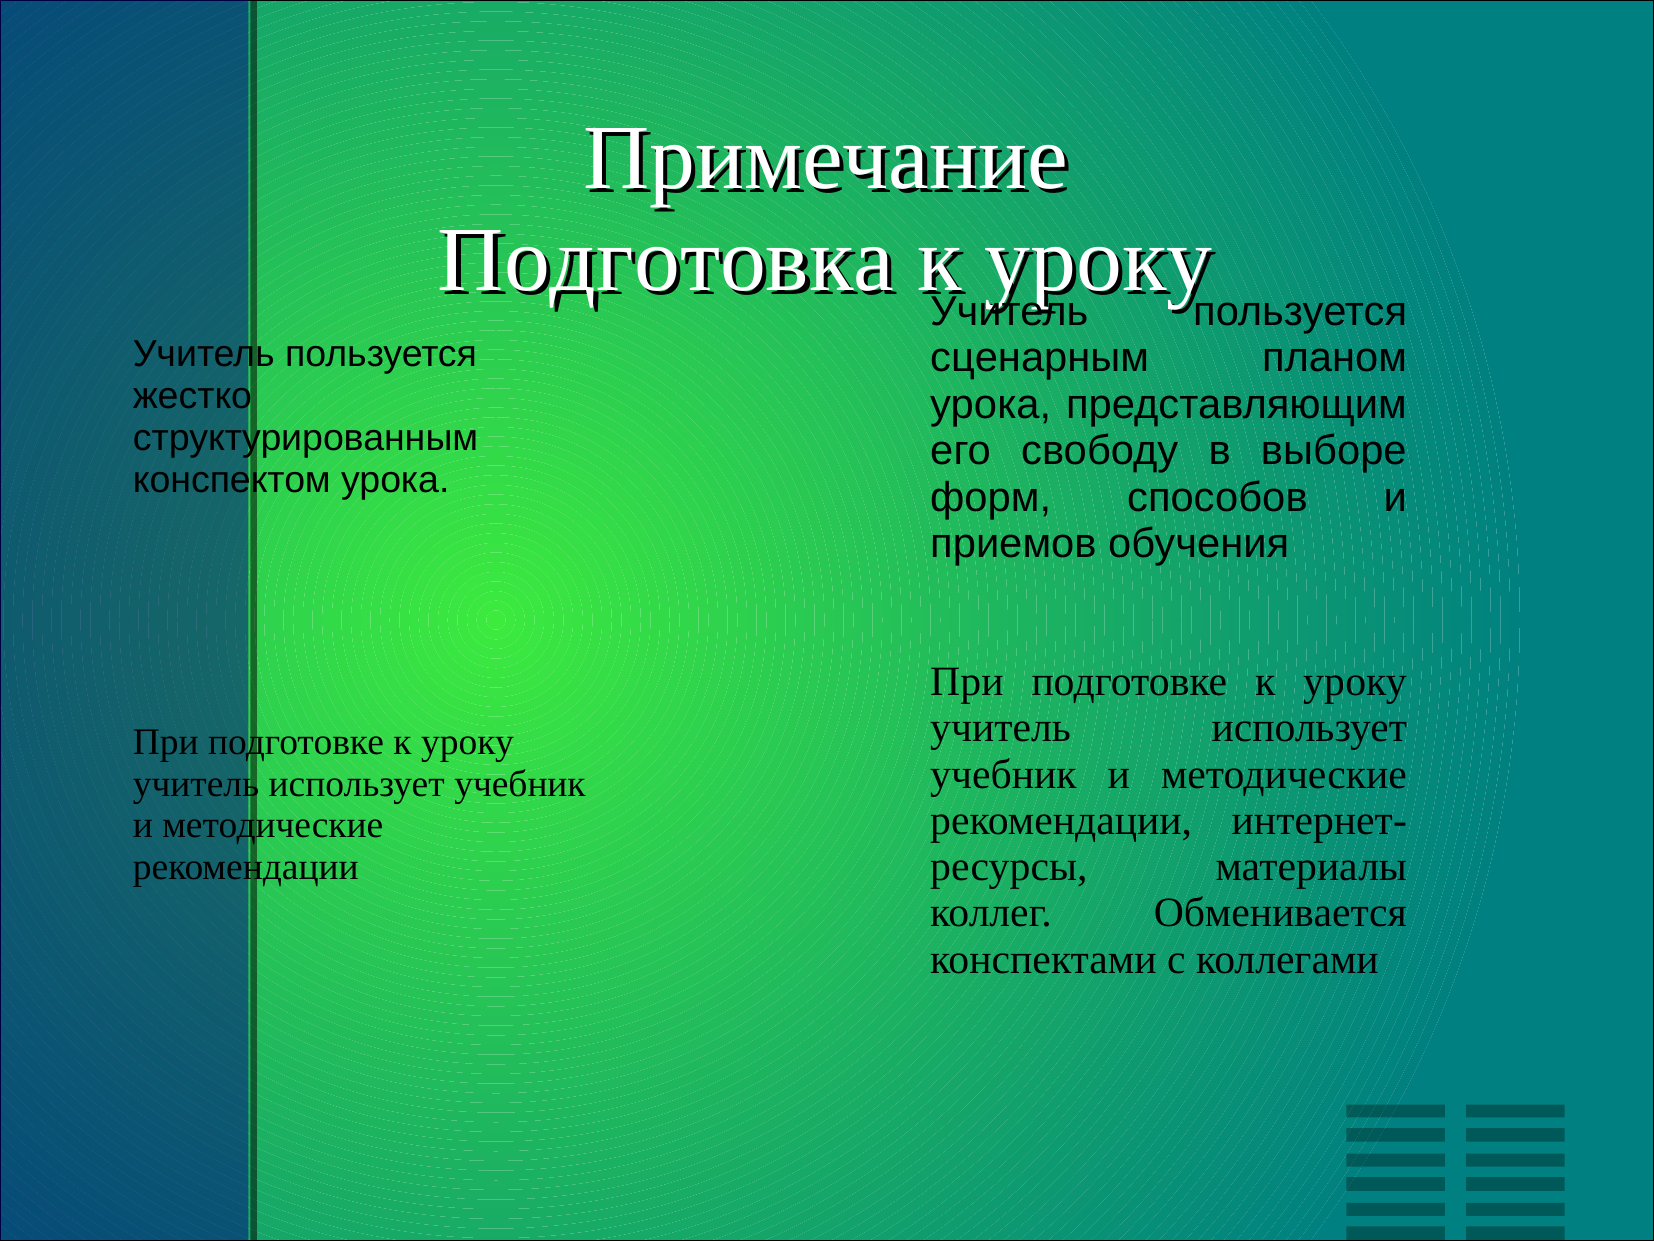

# Примечание Подготовка к уроку
Учитель пользуется сценарным планом урока, представляющим его свободу в выборе форм, способов и приемов обучения
При подготовке к уроку учитель использует учебник и методические рекомендации, интернет-ресурсы, материалы коллег. Обменивается конспектами с коллегами
Учитель пользуется жестко структурированным конспектом урока.
При подготовке к уроку учитель использует учебник и методические рекомендации